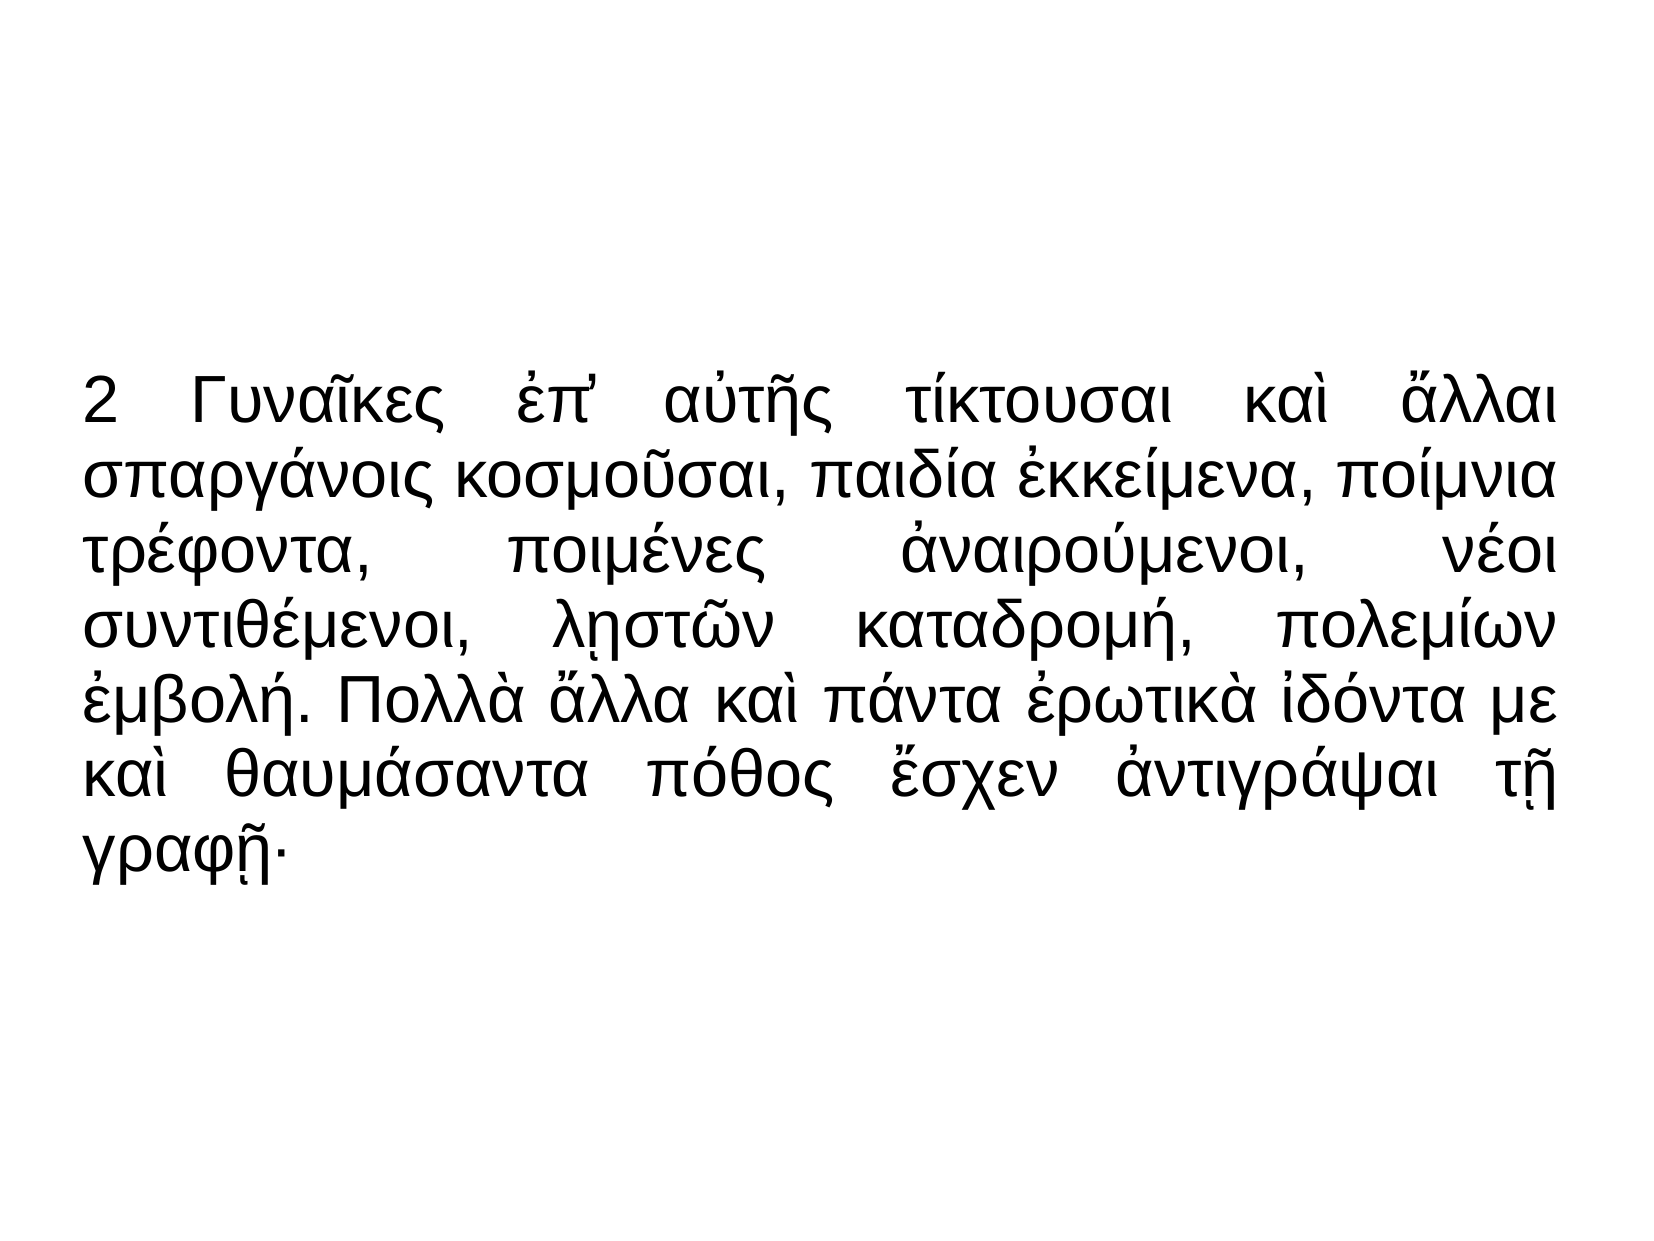

#
2 Γυναῖκες ἐπ̓ αὐτῆς τίκτουσαι καὶ ἄλλαι σπαργάνοις κοσμοῦσαι, παιδία ἐκκείμενα, ποίμνια τρέφοντα, ποιμένες ἀναιρούμενοι, νέοι συντιθέμενοι, λῃστῶν καταδρομή, πολεμίων ἐμβολή. Πολλὰ ἄλλα καὶ πάντα ἐρωτικὰ ἰδόντα με καὶ θαυμάσαντα πόθος ἔσχεν ἀντιγράψαι τῇ γραφῇ·